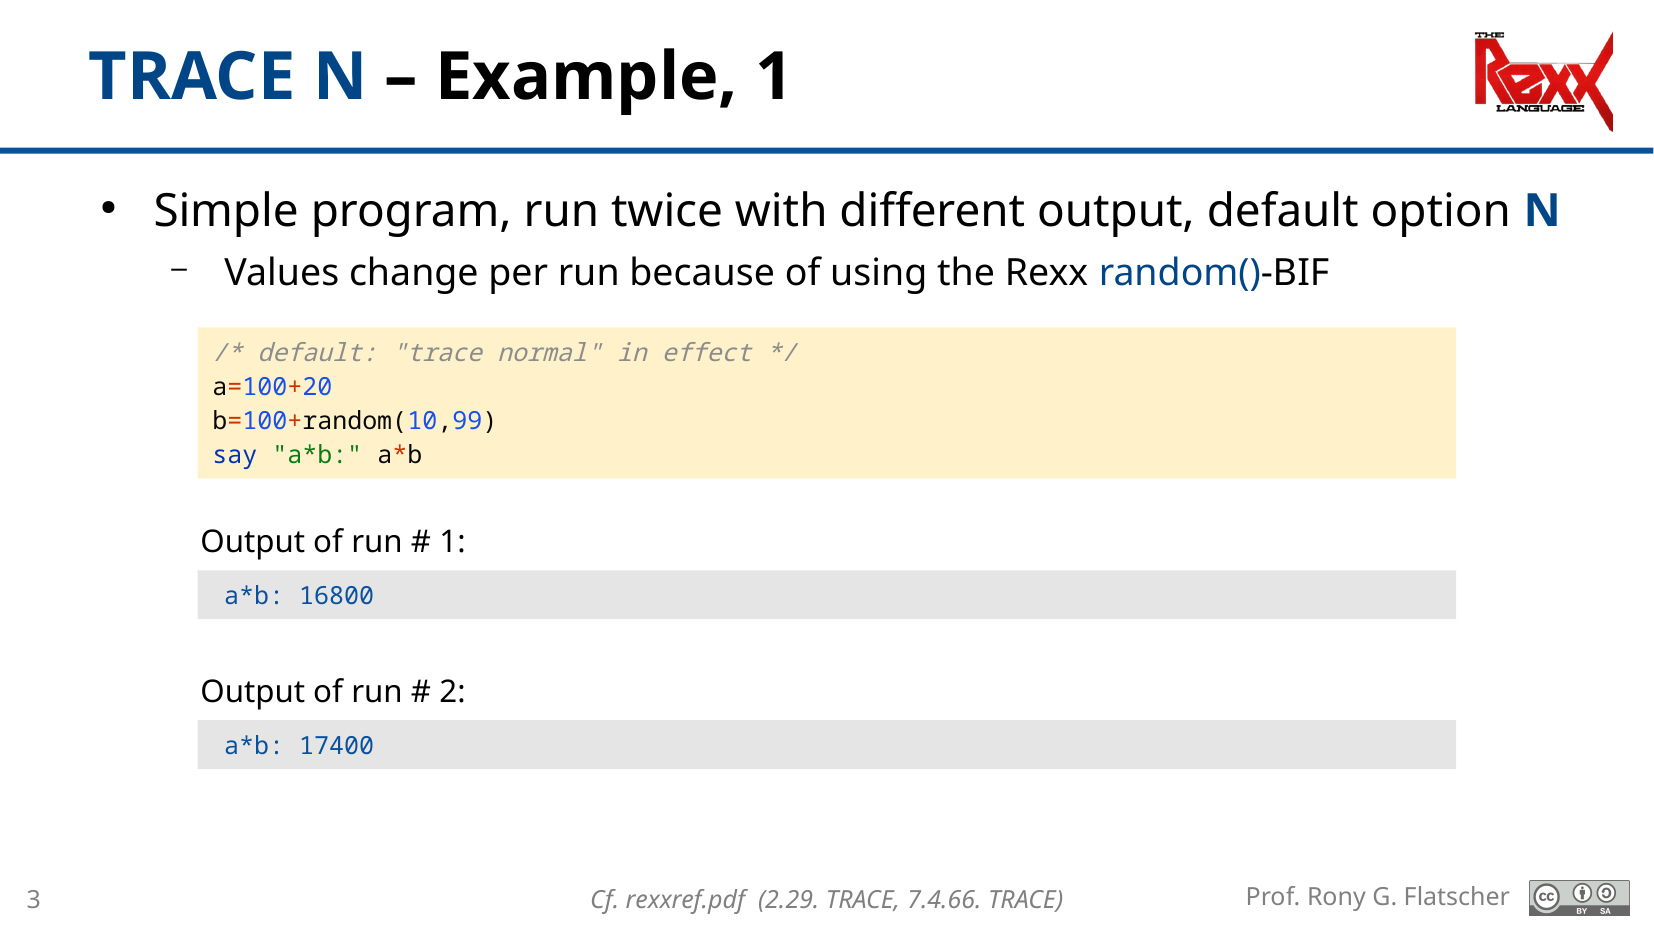

# TRACE N – Example, 1
Simple program, run twice with different output, default option N
Values change per run because of using the Rexx random()-BIF
/* default: "trace normal" in effect */
a=100+20
b=100+random(10,99)
say "a*b:" a*b
Output of run # 1:
a*b: 16800
Output of run # 2:
a*b: 17400
Cf. rexxref.pdf (2.29. TRACE, 7.4.66. TRACE)